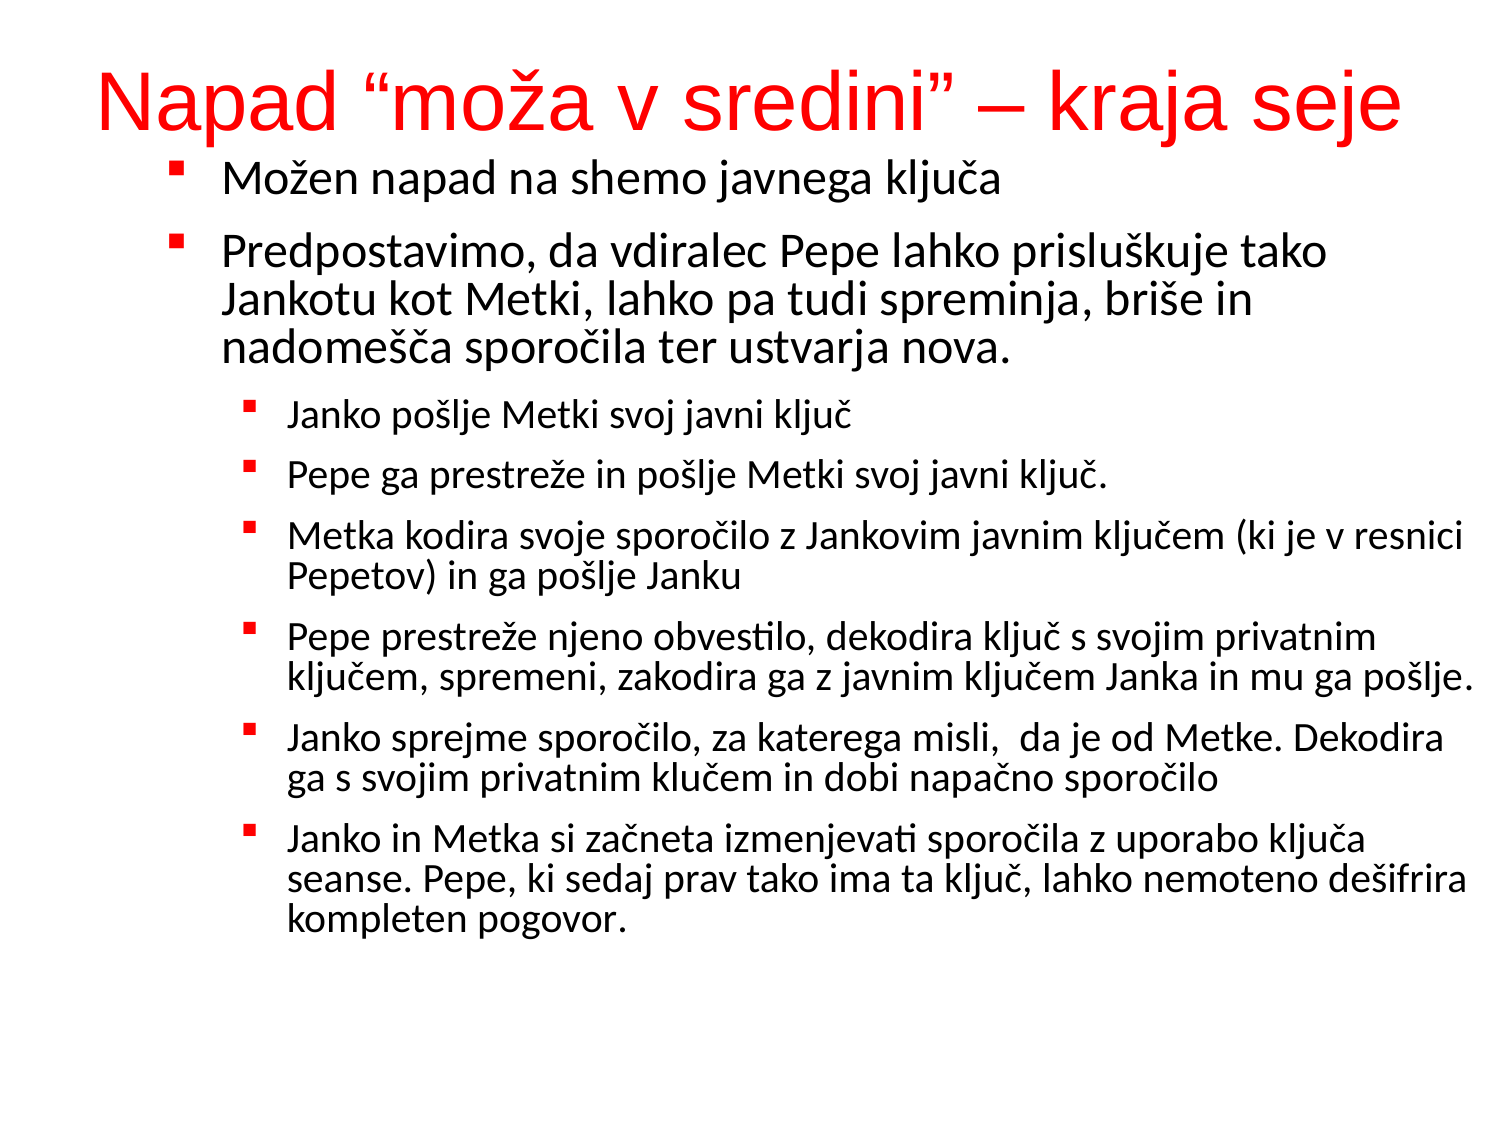

# Napad “moža v sredini” – kraja seje
Možen napad na shemo javnega ključa
Predpostavimo, da vdiralec Pepe lahko prisluškuje tako Jankotu kot Metki, lahko pa tudi spreminja, briše in nadomešča sporočila ter ustvarja nova.
Janko pošlje Metki svoj javni ključ
Pepe ga prestreže in pošlje Metki svoj javni ključ.
Metka kodira svoje sporočilo z Jankovim javnim ključem (ki je v resnici Pepetov) in ga pošlje Janku
Pepe prestreže njeno obvestilo, dekodira ključ s svojim privatnim ključem, spremeni, zakodira ga z javnim ključem Janka in mu ga pošlje.
Janko sprejme sporočilo, za katerega misli, da je od Metke. Dekodira ga s svojim privatnim klučem in dobi napačno sporočilo
Janko in Metka si začneta izmenjevati sporočila z uporabo ključa seanse. Pepe, ki sedaj prav tako ima ta ključ, lahko nemoteno dešifrira kompleten pogovor.